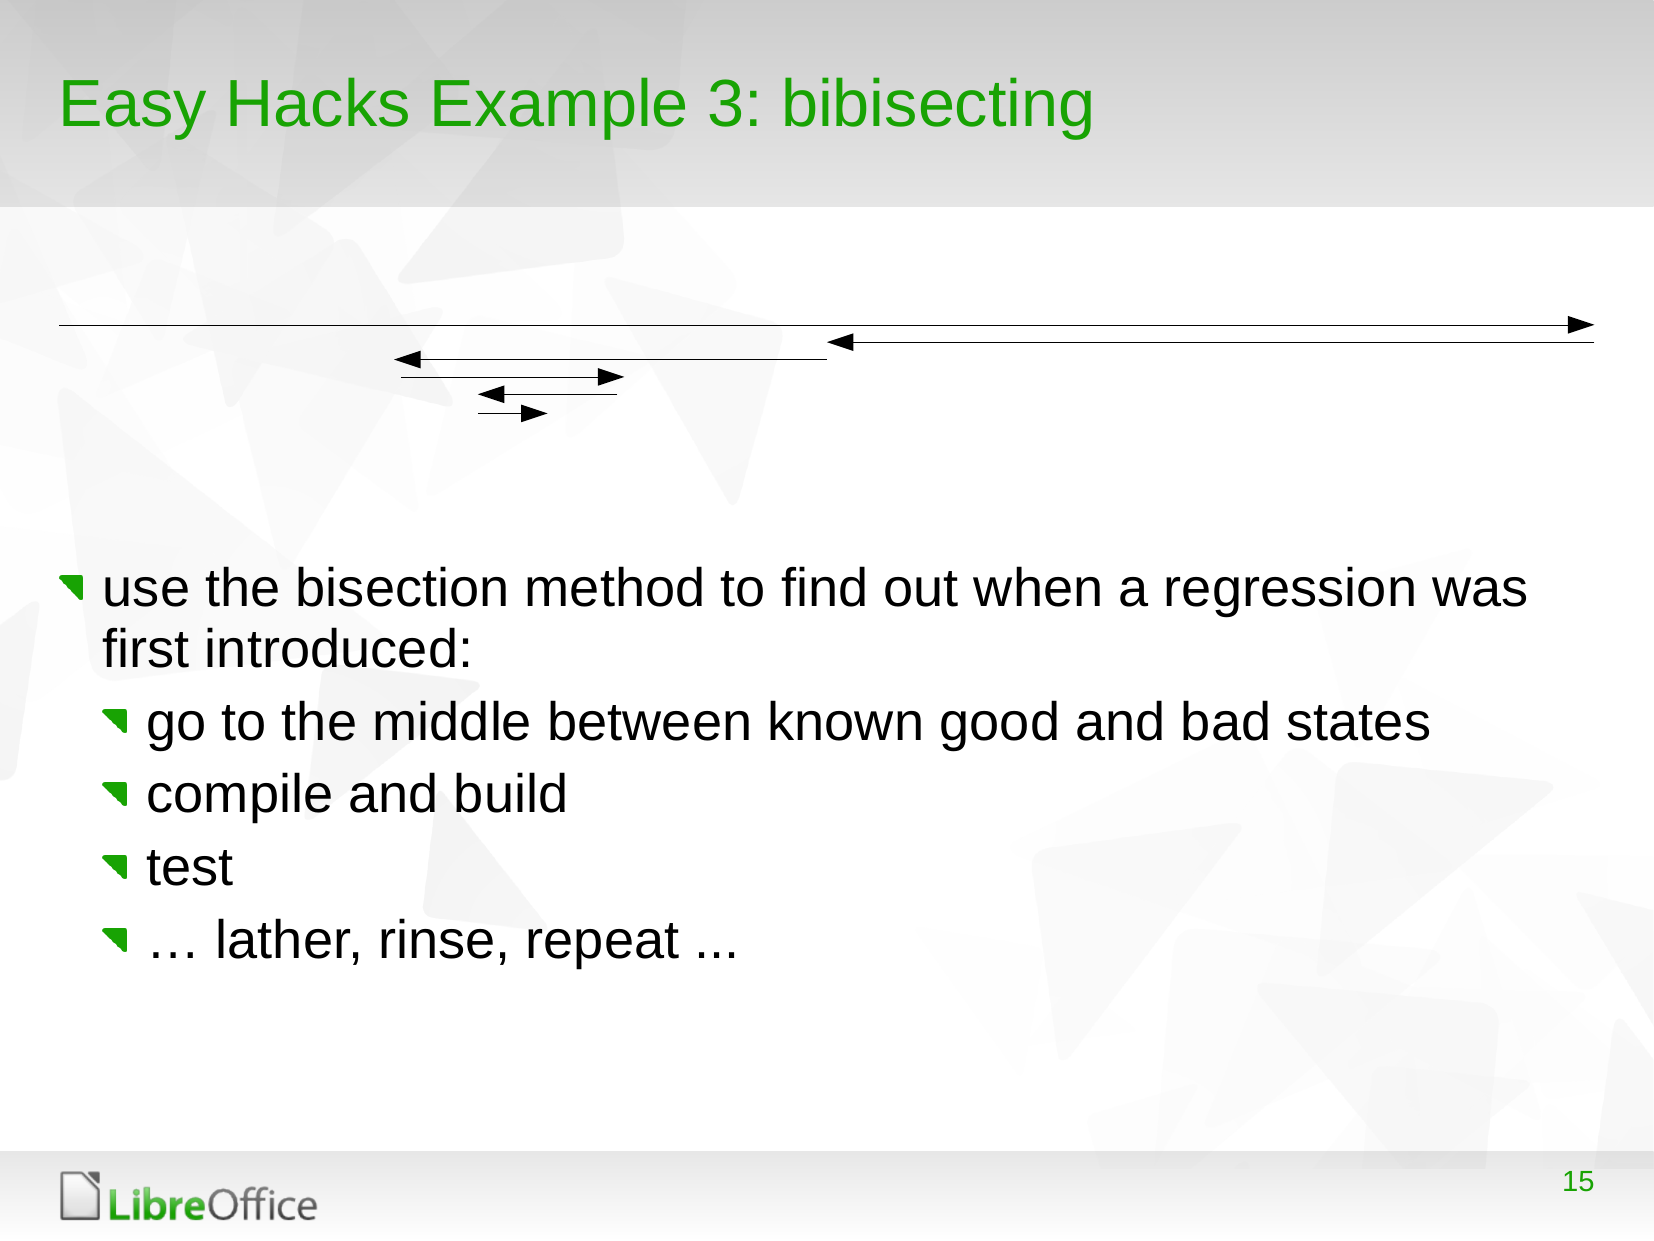

# Easy Hacks Example 3: bibisecting
use the bisection method to find out when a regression was first introduced:
go to the middle between known good and bad states
compile and build
test
… lather, rinse, repeat ...
15